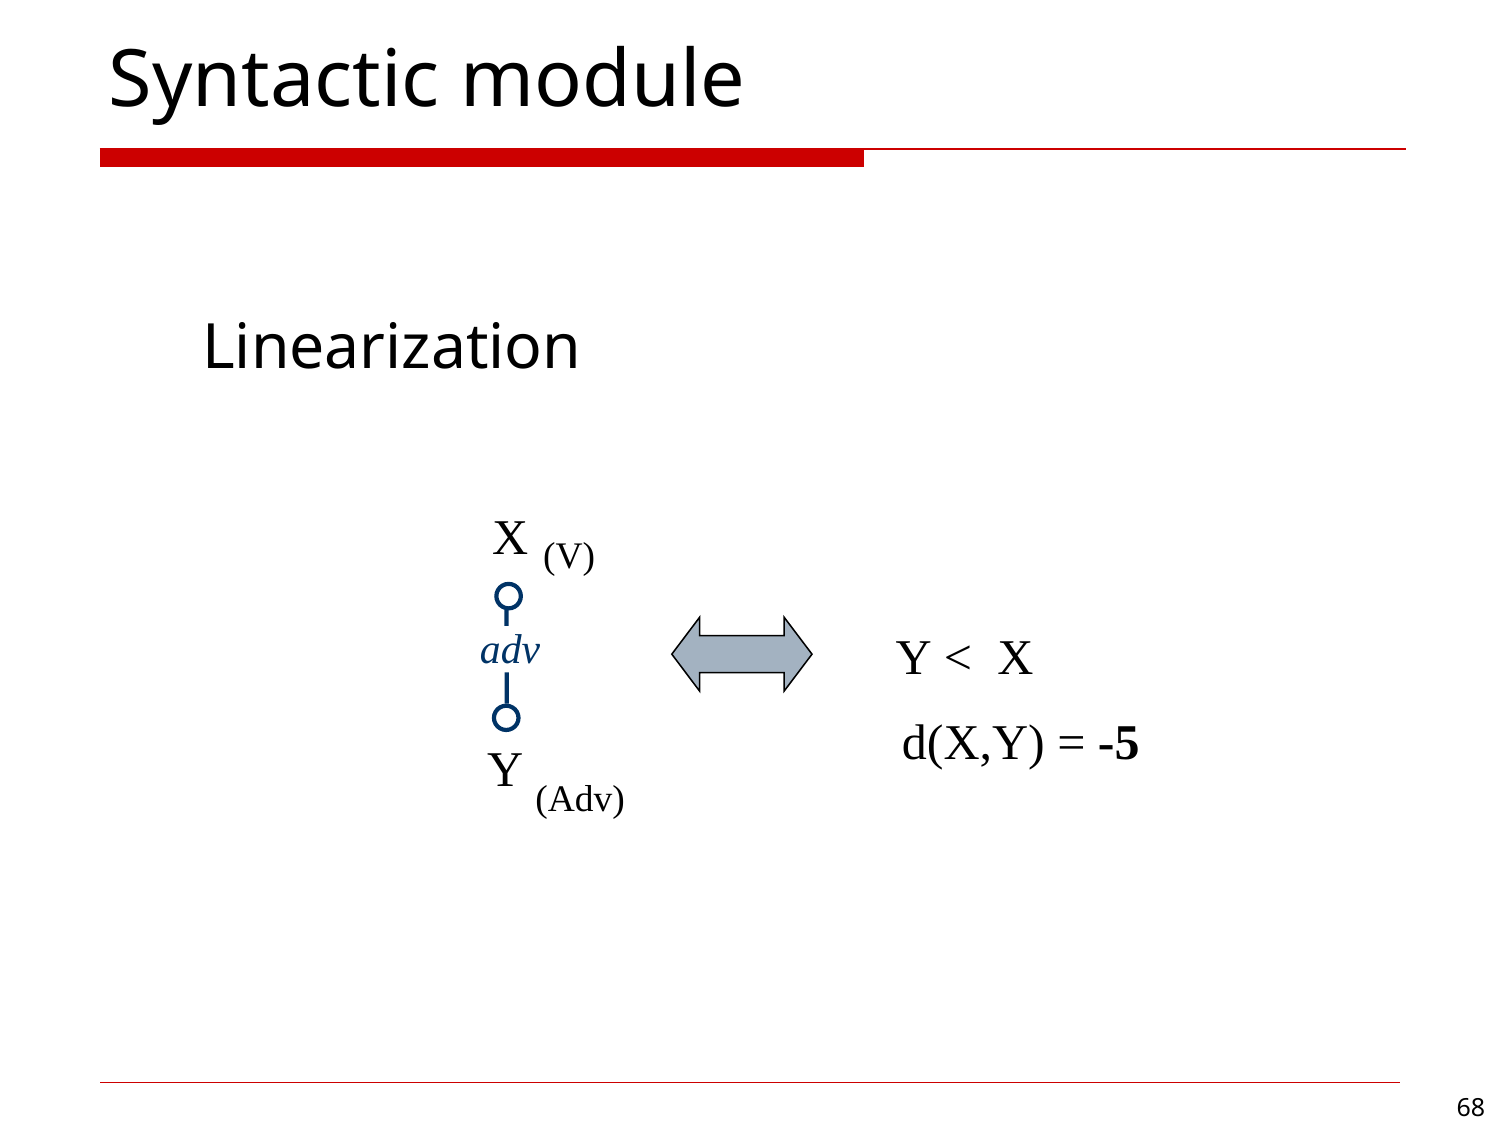

# Syntactic module
Linearization
X
adv
Y
(V)
Y < X
d(X,Y) = -5
(Adv)
68